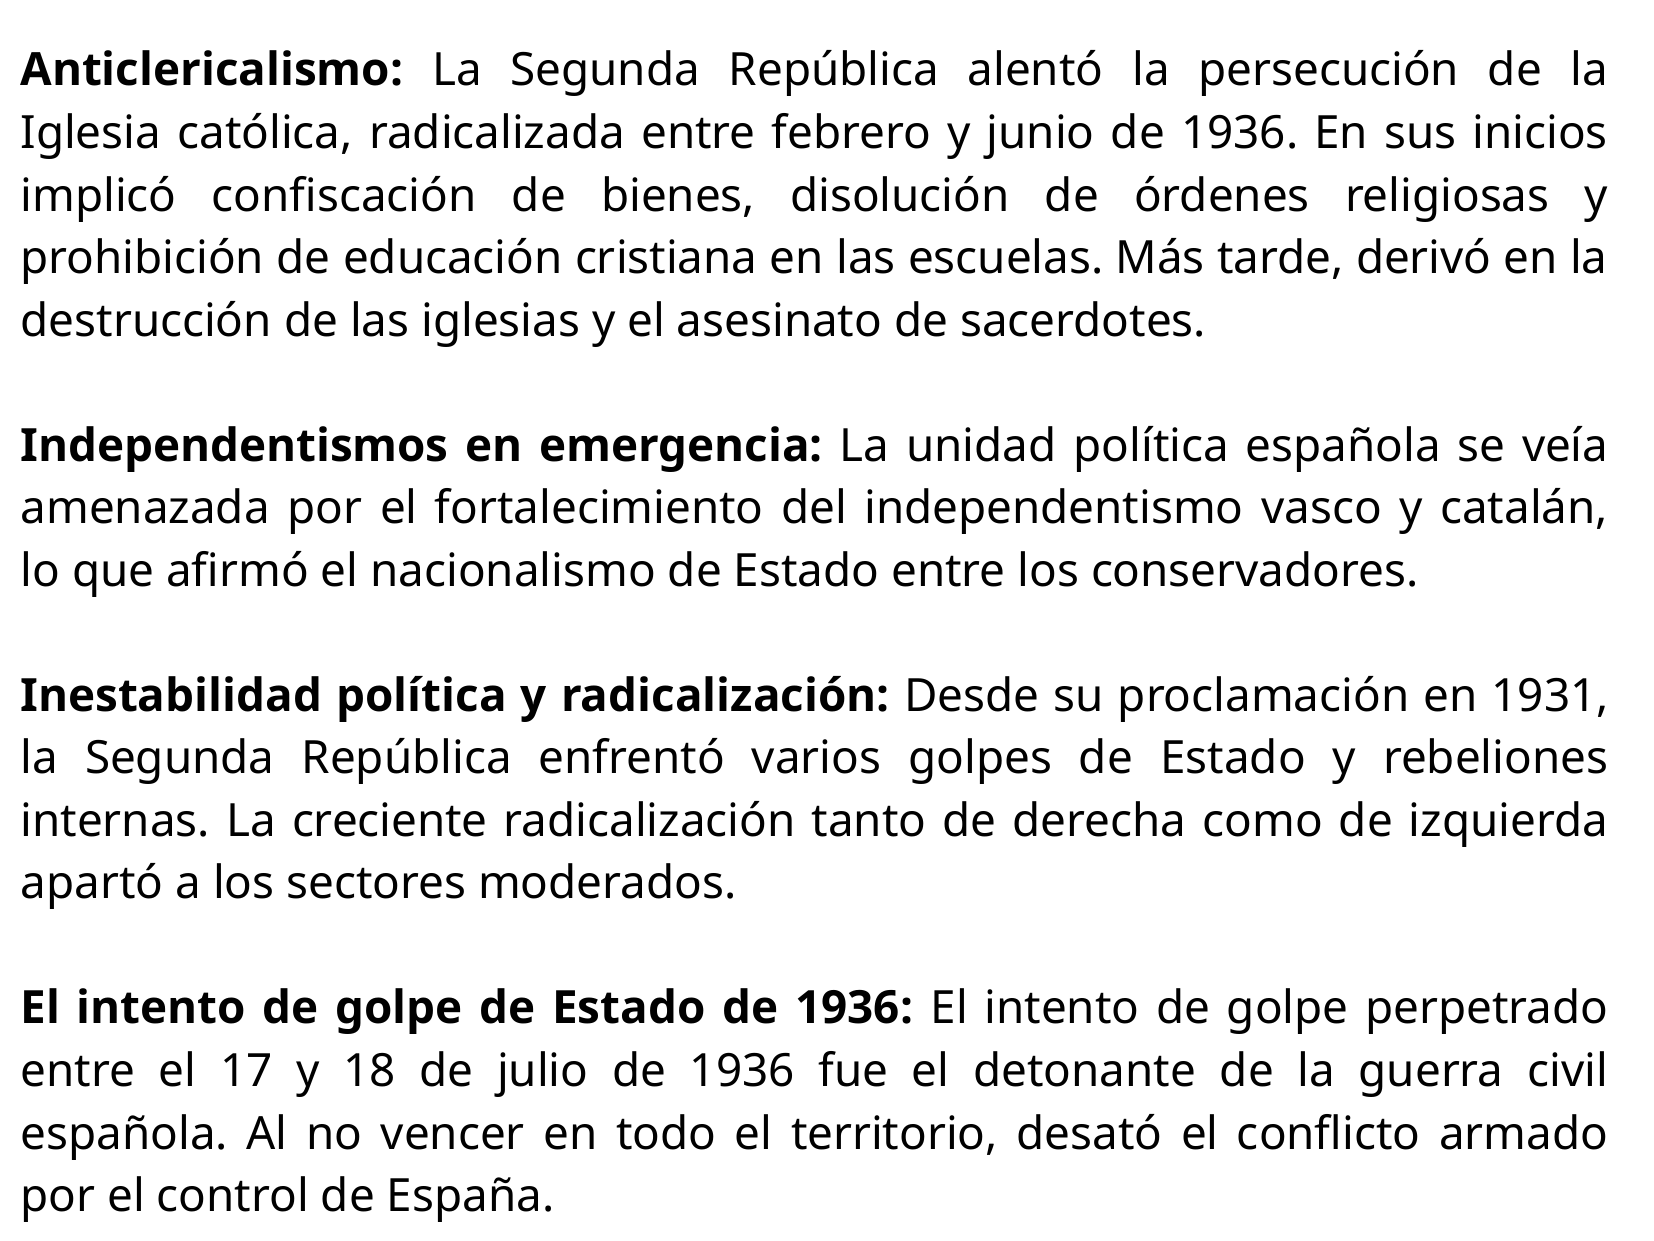

Anticlericalismo: La Segunda República alentó la persecución de la Iglesia católica, radicalizada entre febrero y junio de 1936. En sus inicios implicó confiscación de bienes, disolución de órdenes religiosas y prohibición de educación cristiana en las escuelas. Más tarde, derivó en la destrucción de las iglesias y el asesinato de sacerdotes.
Independentismos en emergencia: La unidad política española se veía amenazada por el fortalecimiento del independentismo vasco y catalán, lo que afirmó el nacionalismo de Estado entre los conservadores.
Inestabilidad política y radicalización: Desde su proclamación en 1931, la Segunda República enfrentó varios golpes de Estado y rebeliones internas. La creciente radicalización tanto de derecha como de izquierda apartó a los sectores moderados.
El intento de golpe de Estado de 1936: El intento de golpe perpetrado entre el 17 y 18 de julio de 1936 fue el detonante de la guerra civil española. Al no vencer en todo el territorio, desató el conflicto armado por el control de España.